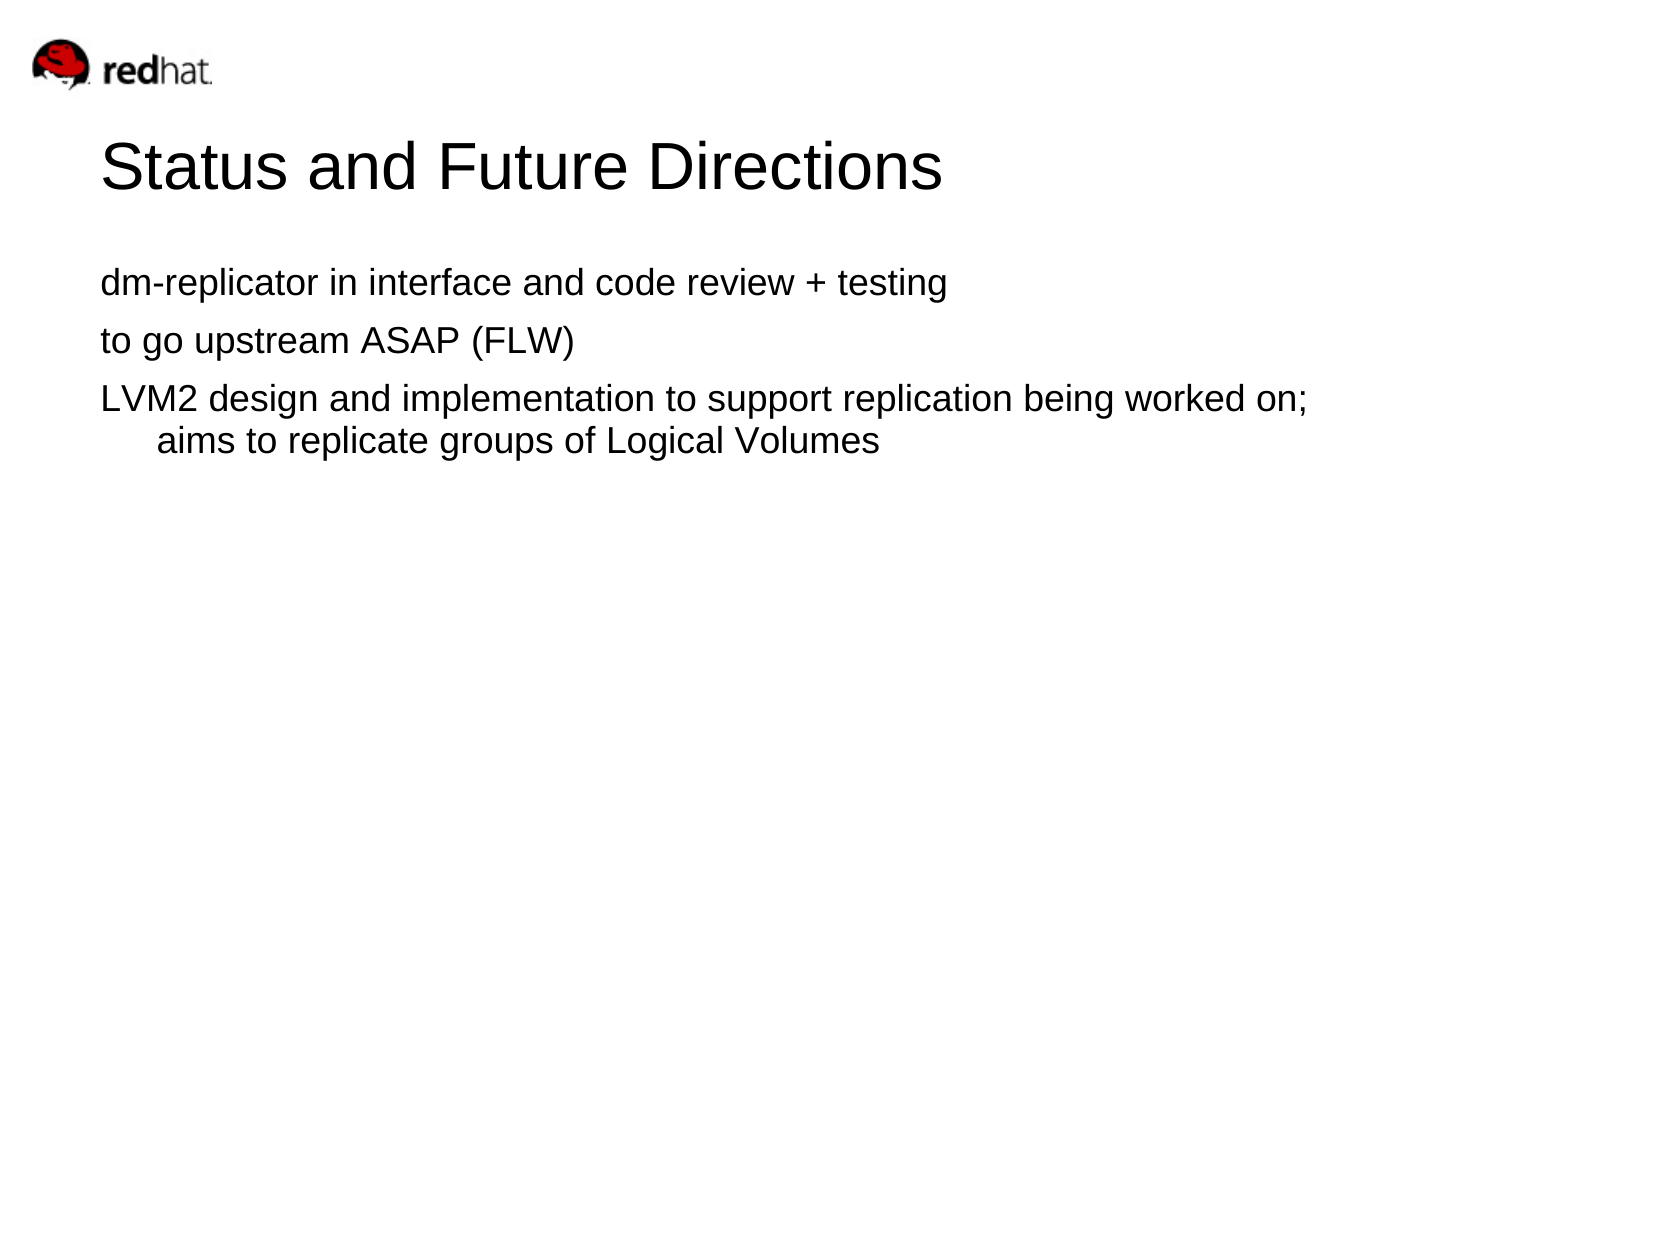

# Status and Future Directions
dm-replicator in interface and code review + testing
to go upstream ASAP (FLW)
LVM2 design and implementation to support replication being worked on;
aims to replicate groups of Logical Volumes